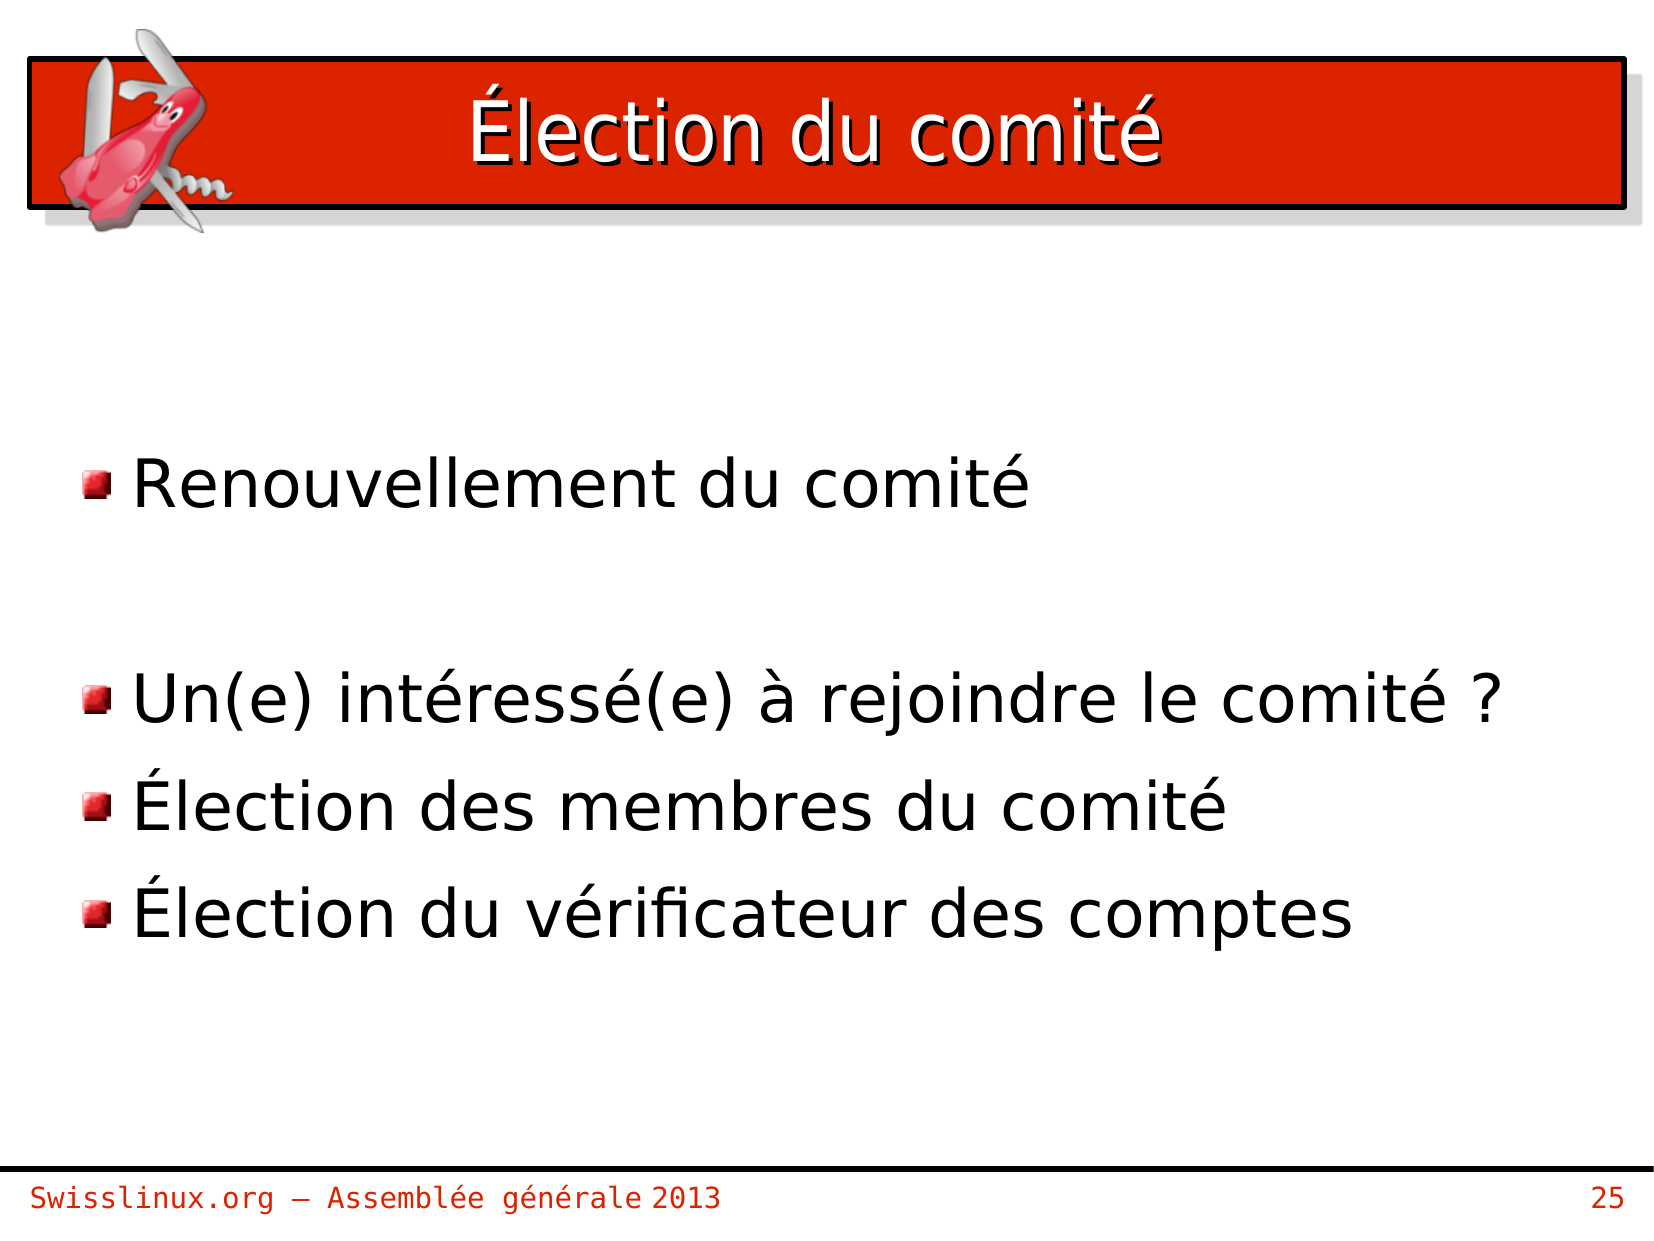

# Élection du comité
 Renouvellement du comité
 Un(e) intéressé(e) à rejoindre le comité ?
 Élection des membres du comité
 Élection du vérificateur des comptes
25 Janvier 2013
25